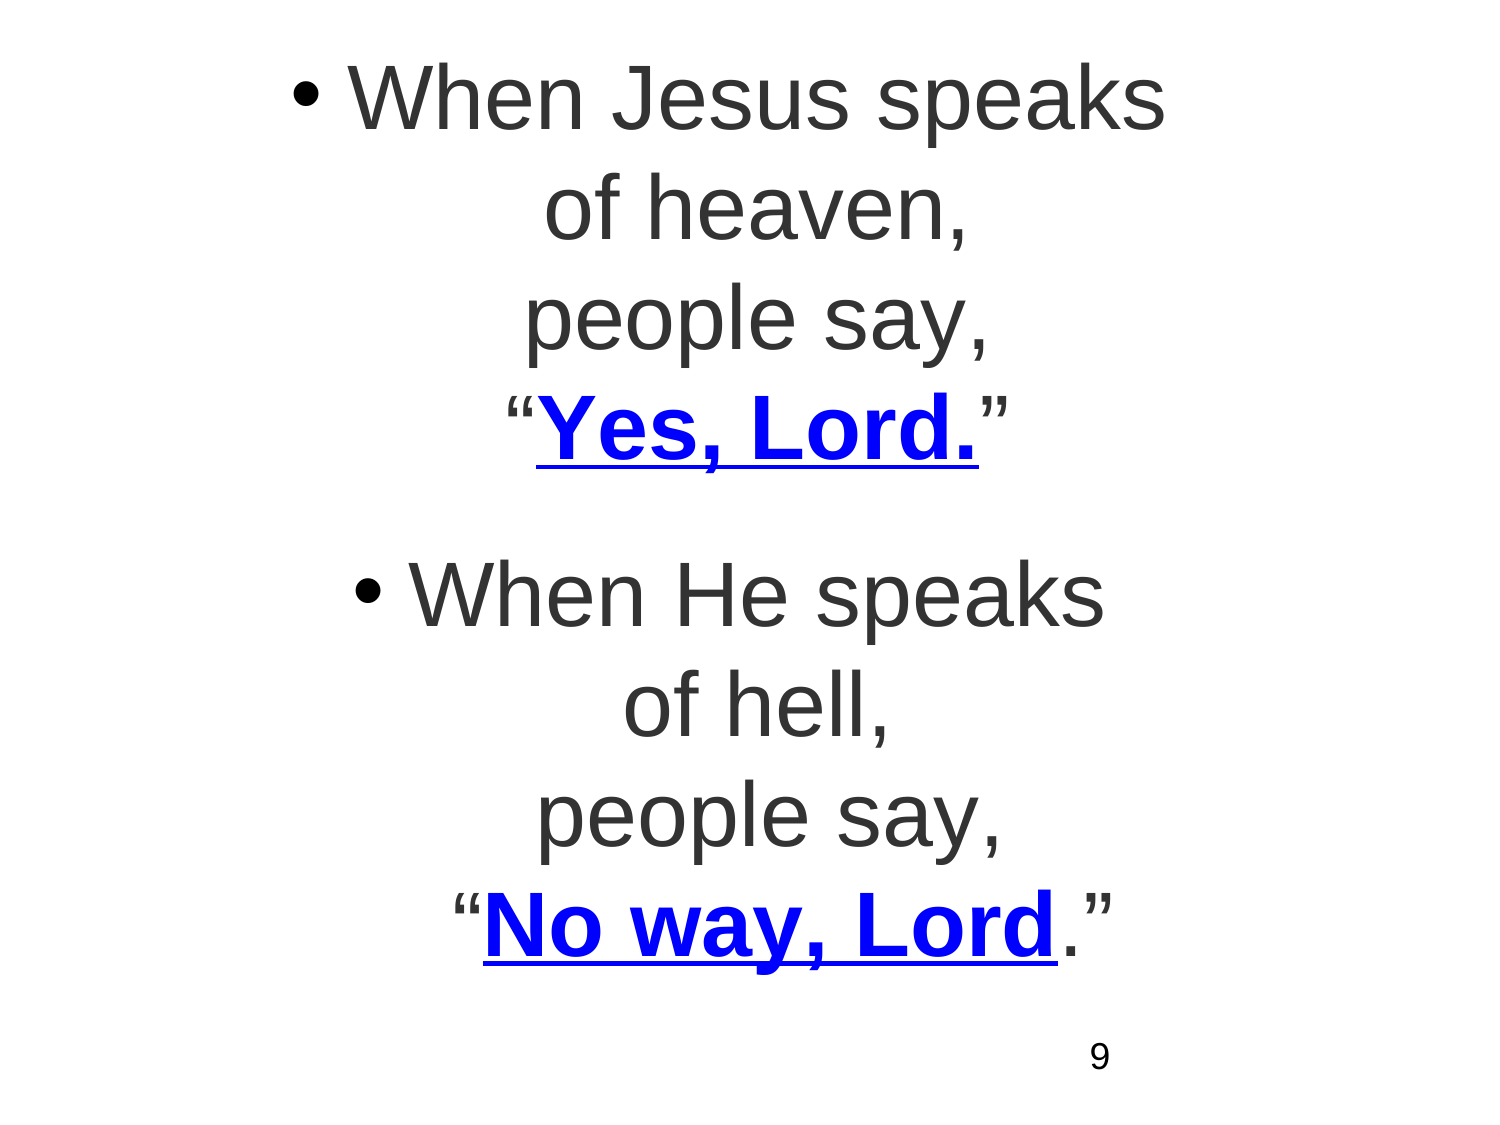

# When Jesus speaks of heaven, people say, “Yes, Lord.”
When He speaks
of hell,
people say,
 “No way, Lord.”
9